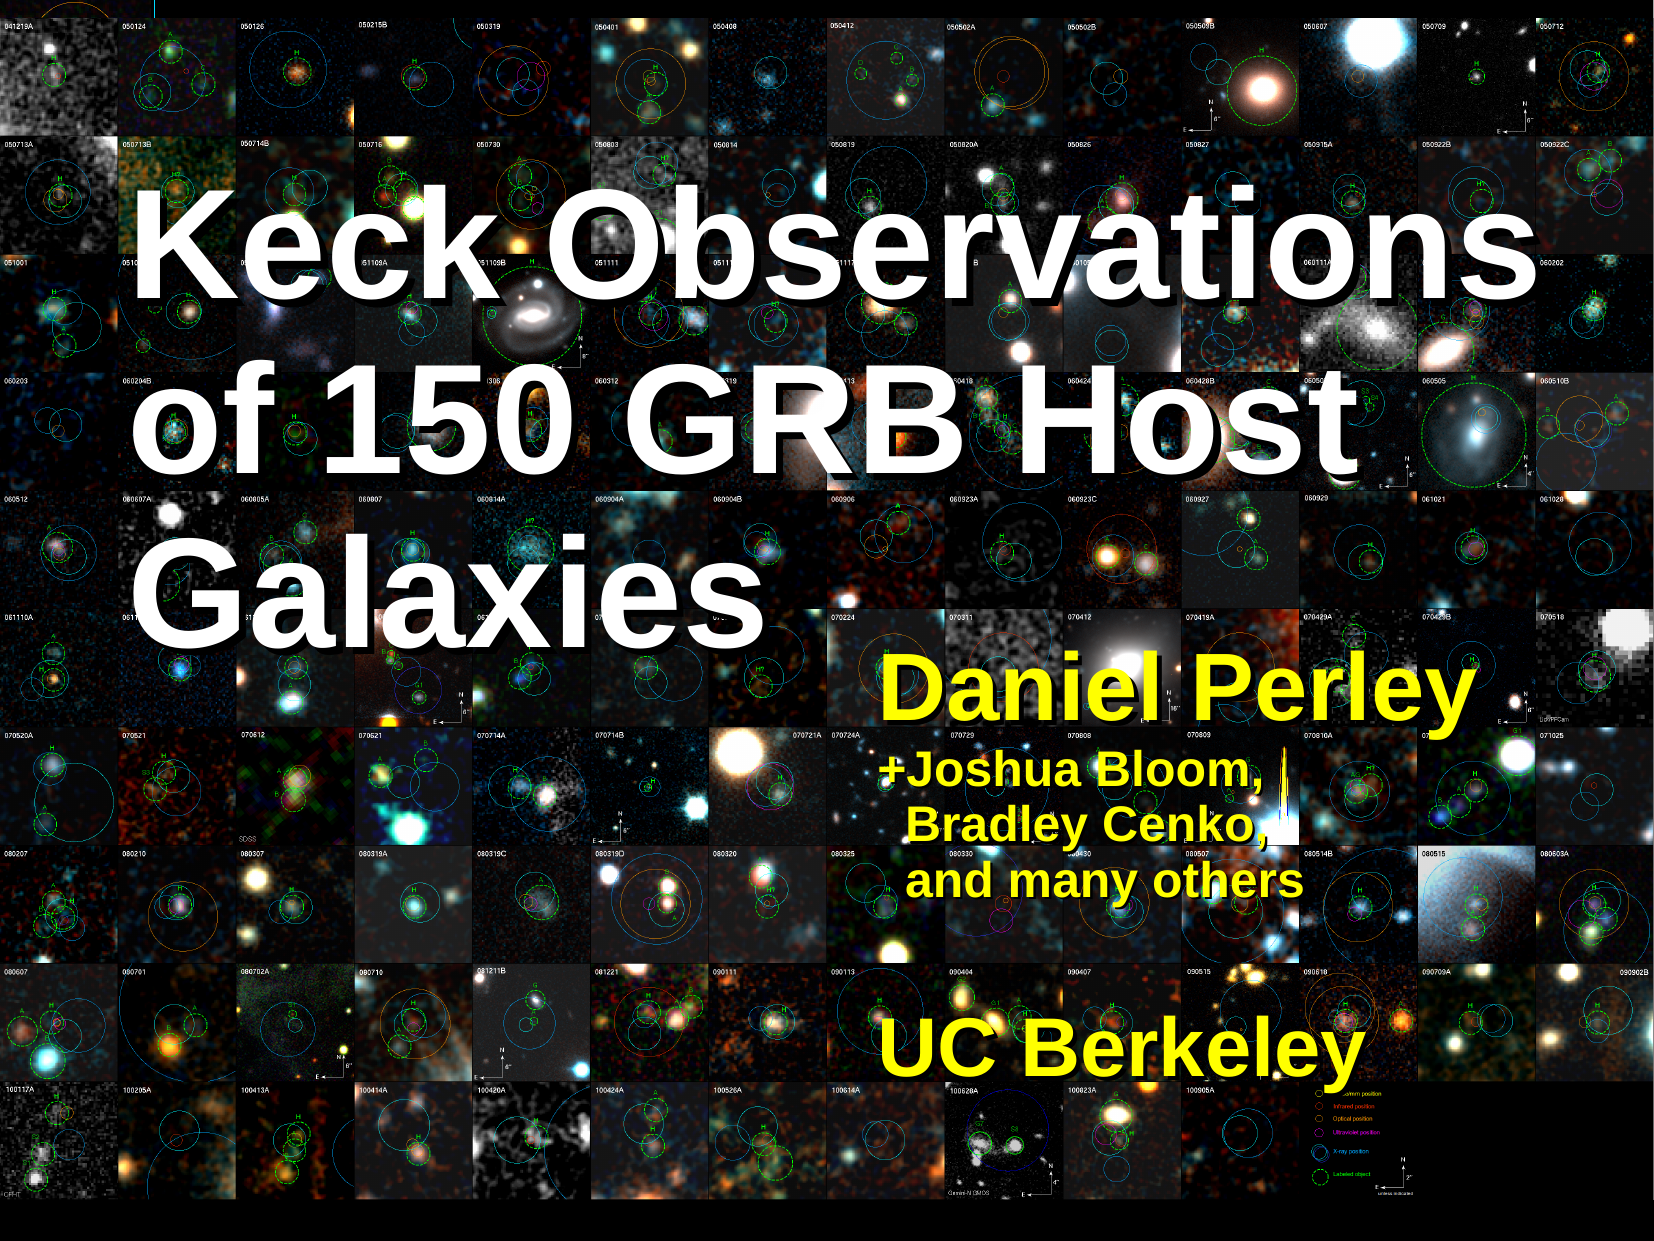

Keck Observations of 150 GRB Host Galaxies
Daniel Perley
+Joshua Bloom,
 Bradley Cenko,
 and many others
UC Berkeley